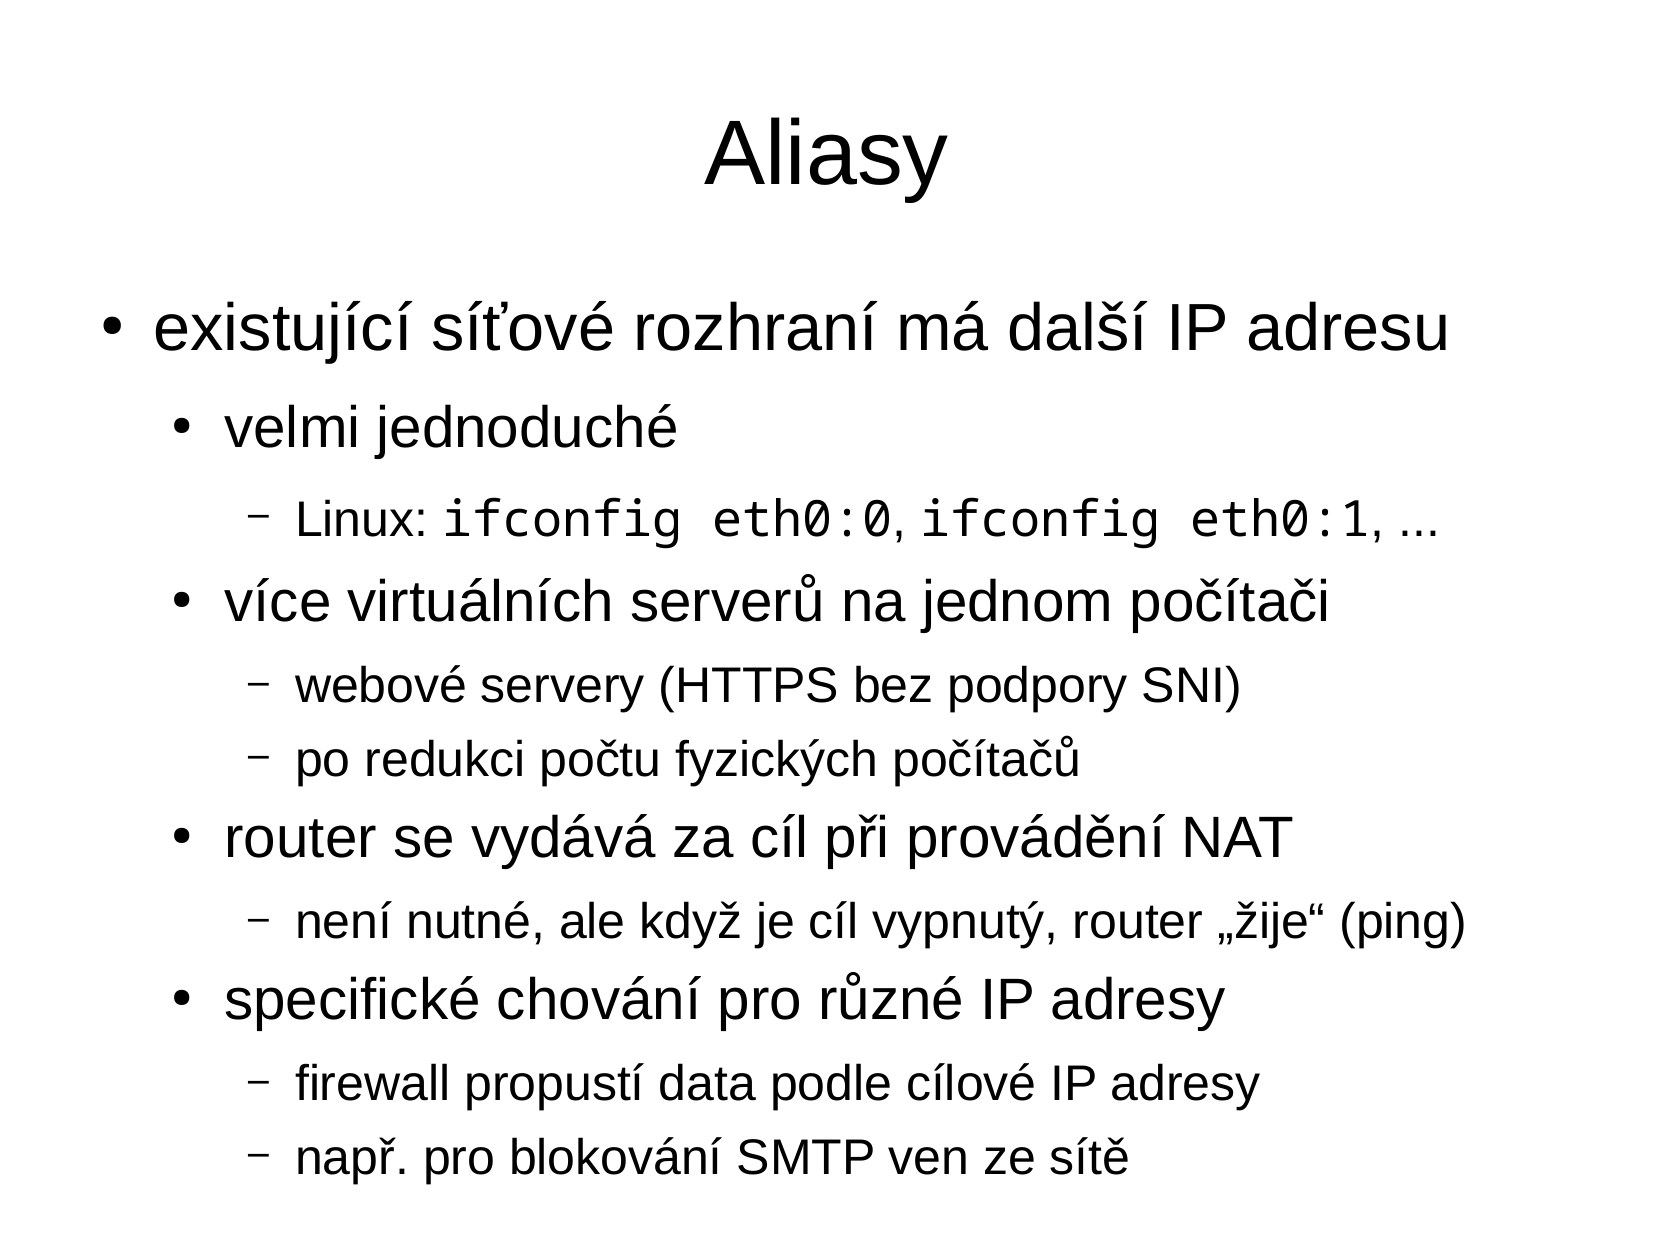

# Aliasy
existující síťové rozhraní má další IP adresu
velmi jednoduché
Linux: ifconfig eth0:0, ifconfig eth0:1, ...
více virtuálních serverů na jednom počítači
webové servery (HTTPS bez podpory SNI)
po redukci počtu fyzických počítačů
router se vydává za cíl při provádění NAT
není nutné, ale když je cíl vypnutý, router „žije“ (ping)
specifické chování pro různé IP adresy
firewall propustí data podle cílové IP adresy
např. pro blokování SMTP ven ze sítě